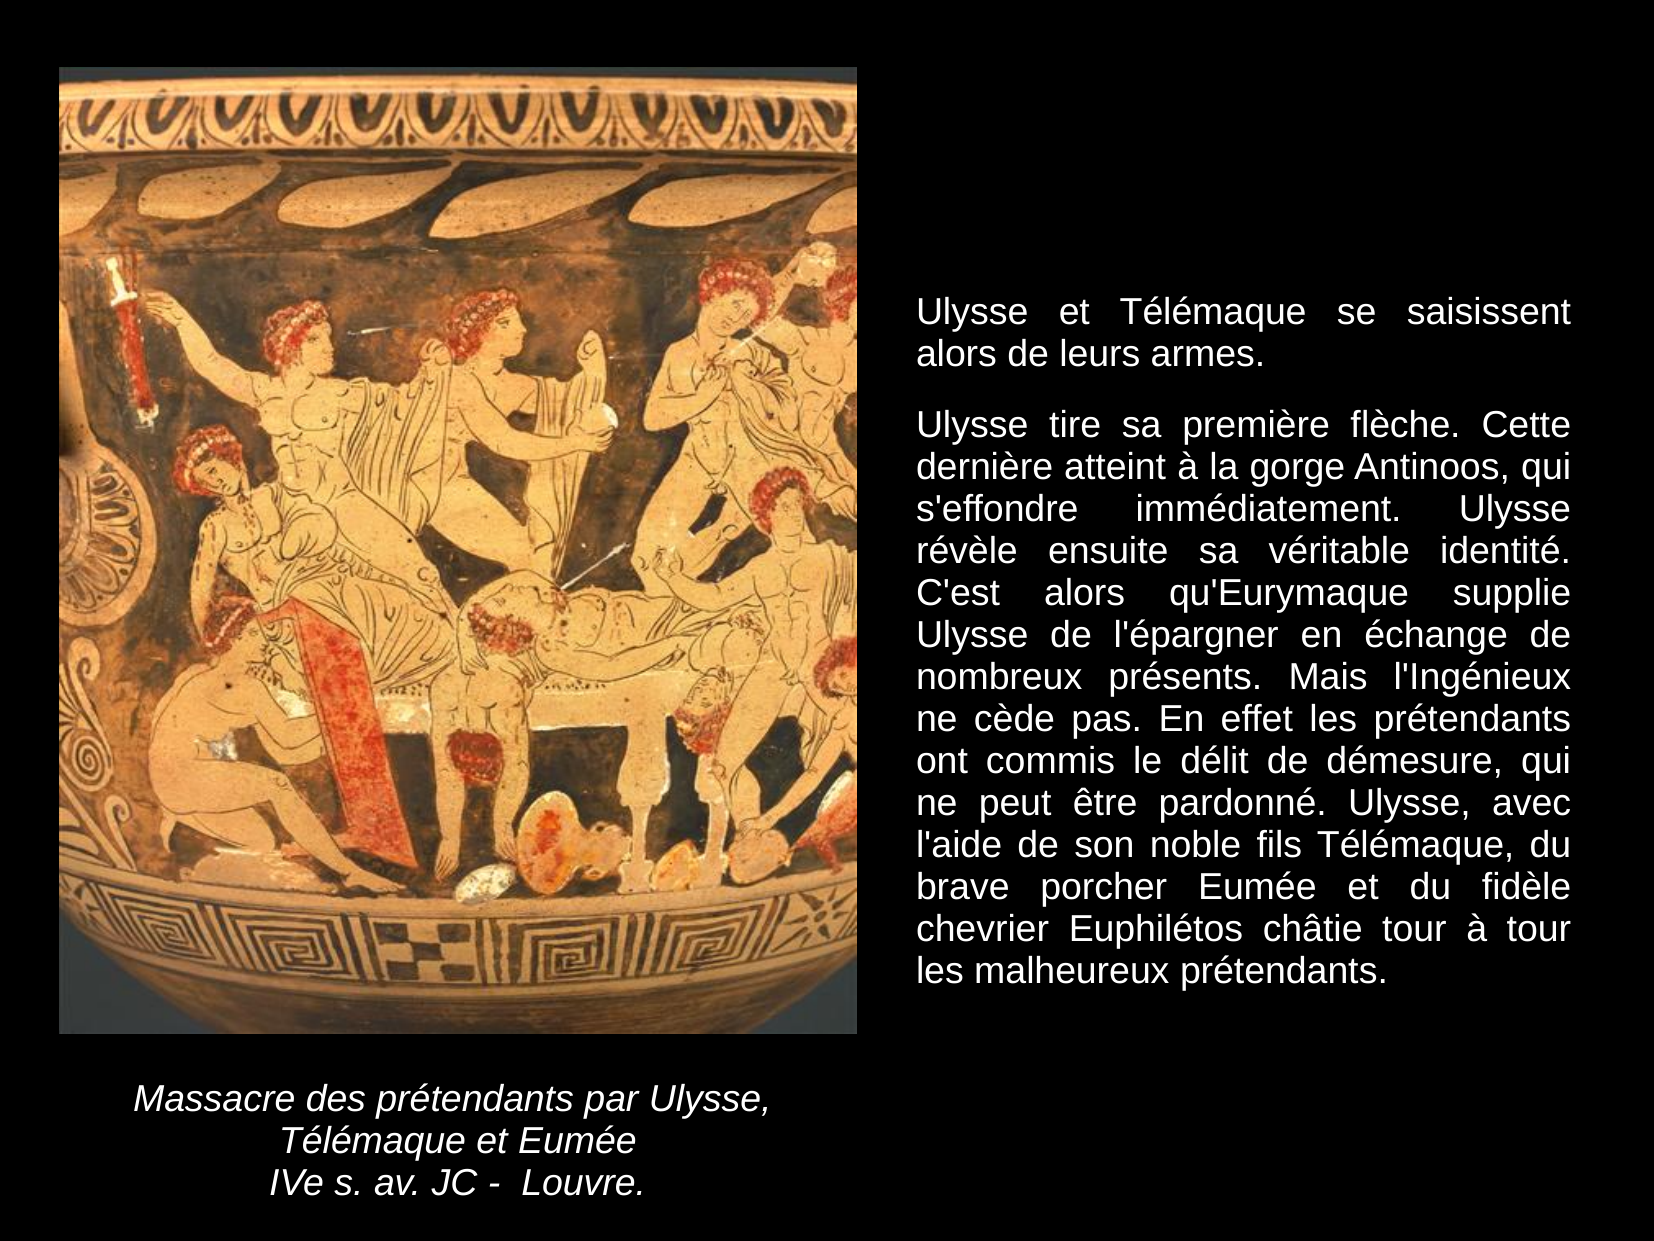

# Ulysse et Télémaque se saisissent alors de leurs armes.
Ulysse tire sa première flèche. Cette dernière atteint à la gorge Antinoos, qui s'effondre immédiatement. Ulysse révèle ensuite sa véritable identité. C'est alors qu'Eurymaque supplie Ulysse de l'épargner en échange de nombreux présents. Mais l'Ingénieux ne cède pas. En effet les prétendants ont commis le délit de démesure, qui ne peut être pardonné. Ulysse, avec l'aide de son noble fils Télémaque, du brave porcher Eumée et du fidèle chevrier Euphilétos châtie tour à tour les malheureux prétendants.
Massacre des prétendants par Ulysse,
Télémaque et Eumée
IVe s. av. JC - Louvre.